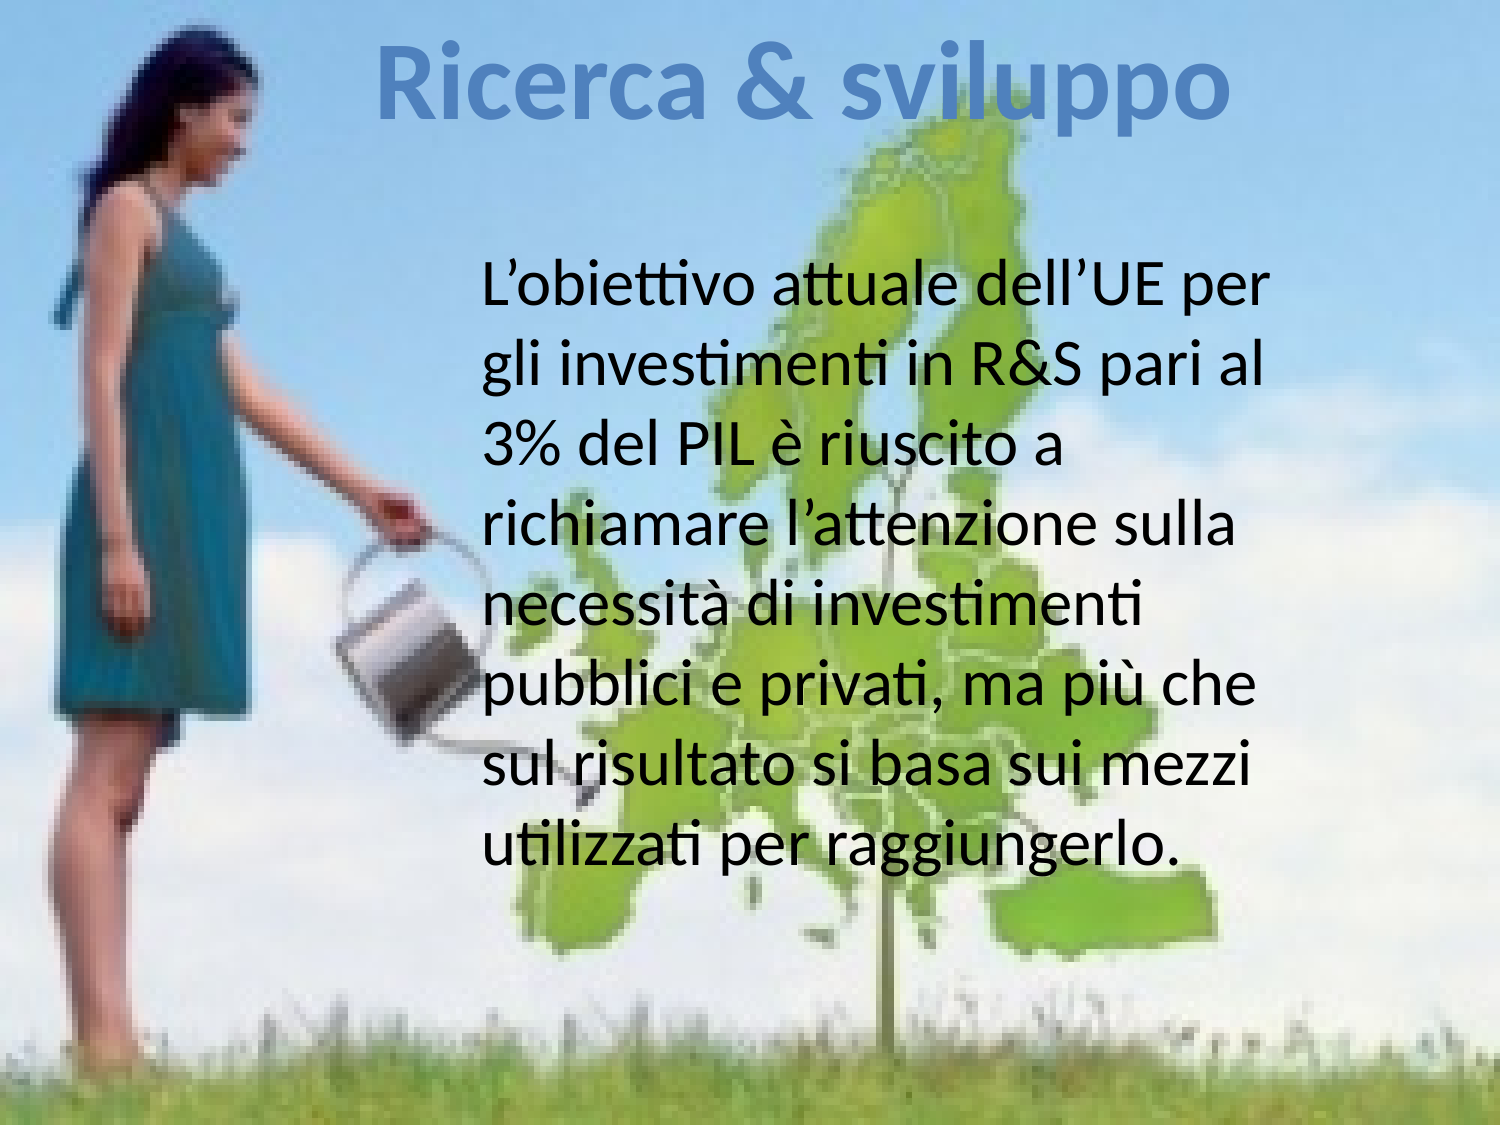

Ricerca & sviluppo
L’obiettivo attuale dell’UE per gli investimenti in R&S pari al 3% del PIL è riuscito a richiamare l’attenzione sulla necessità di investimenti pubblici e privati, ma più che sul risultato si basa sui mezzi utilizzati per raggiungerlo.
Ricerca E sviluppo